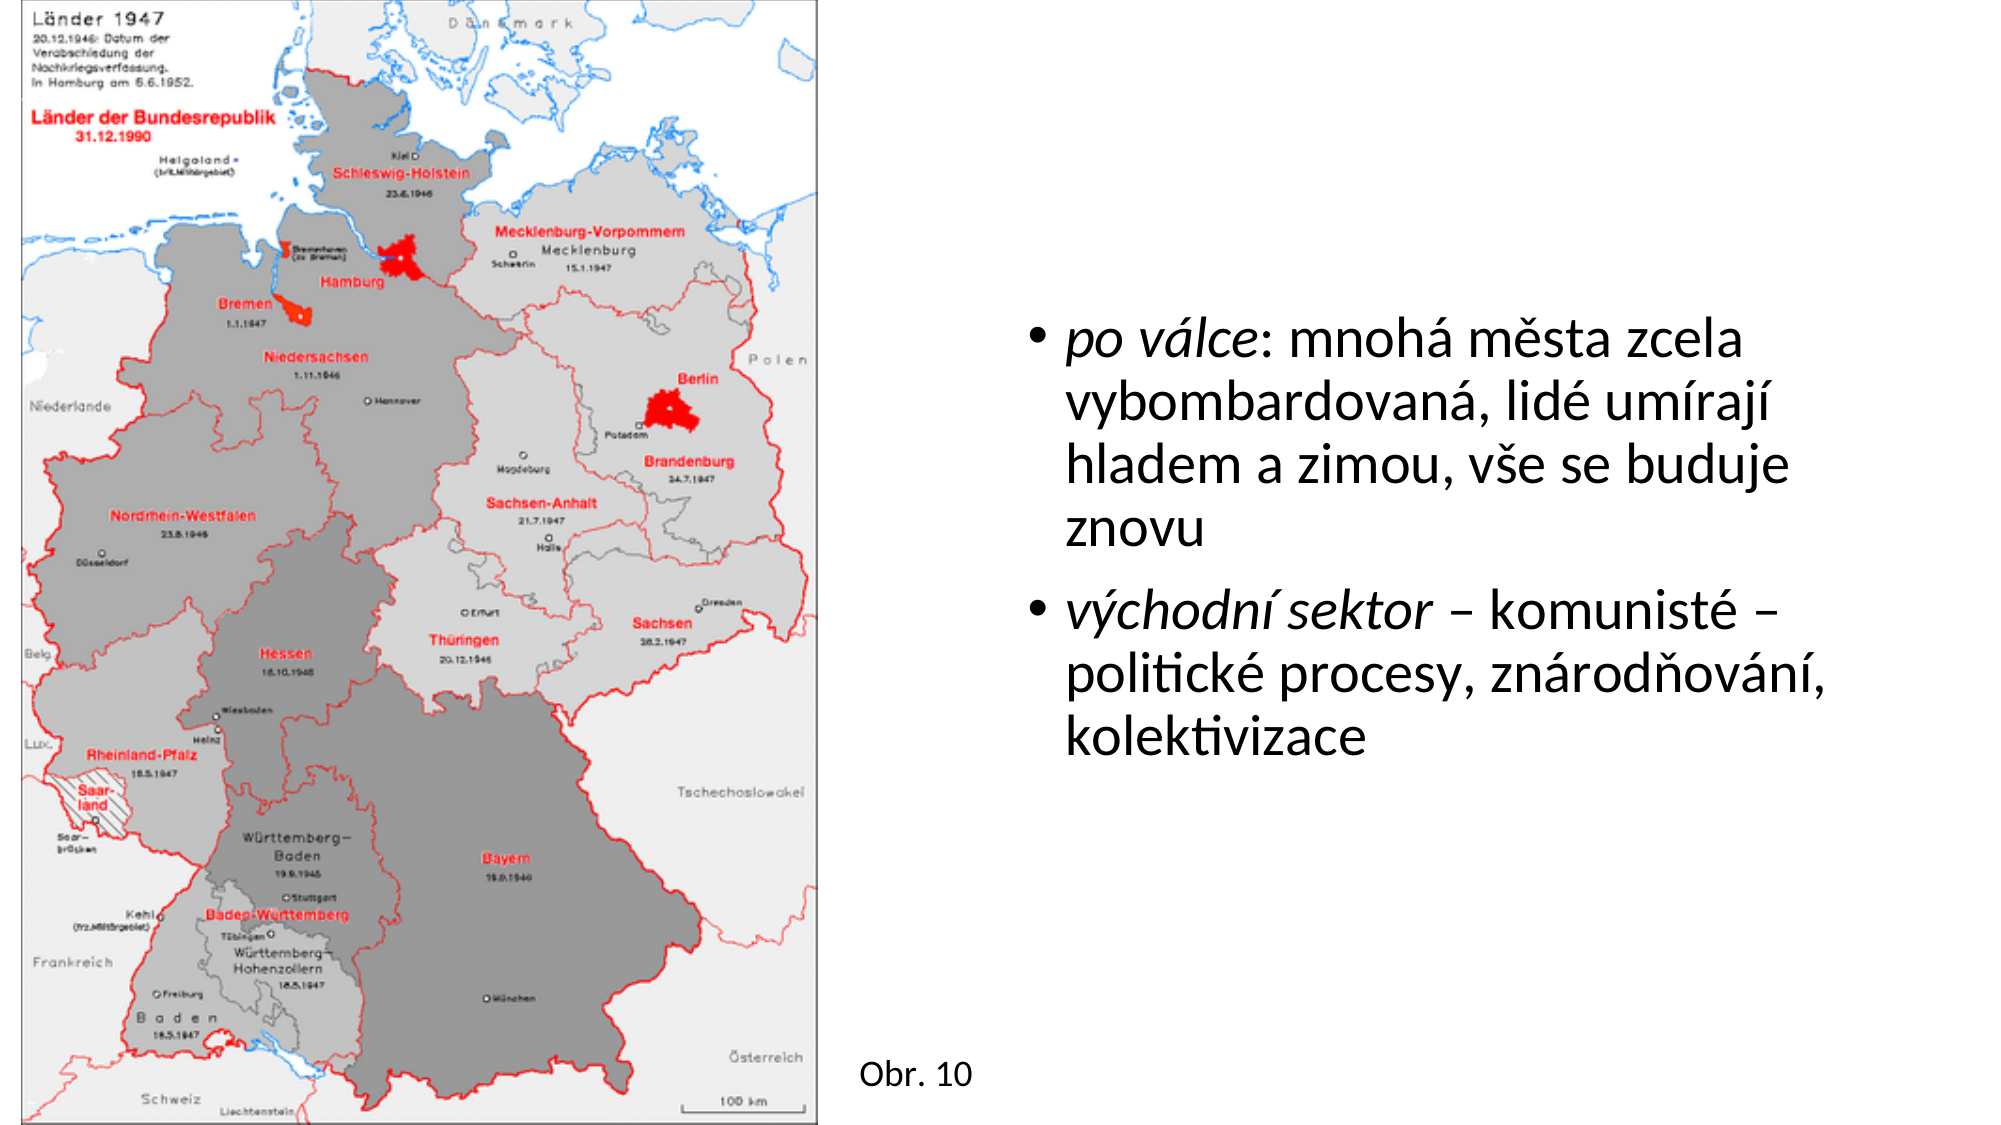

# po válce: mnohá města zcela vybombardovaná, lidé umírají hladem a zimou, vše se buduje znovu
východní sektor – komunisté – politické procesy, znárodňování, kolektivizace
Obr. 10